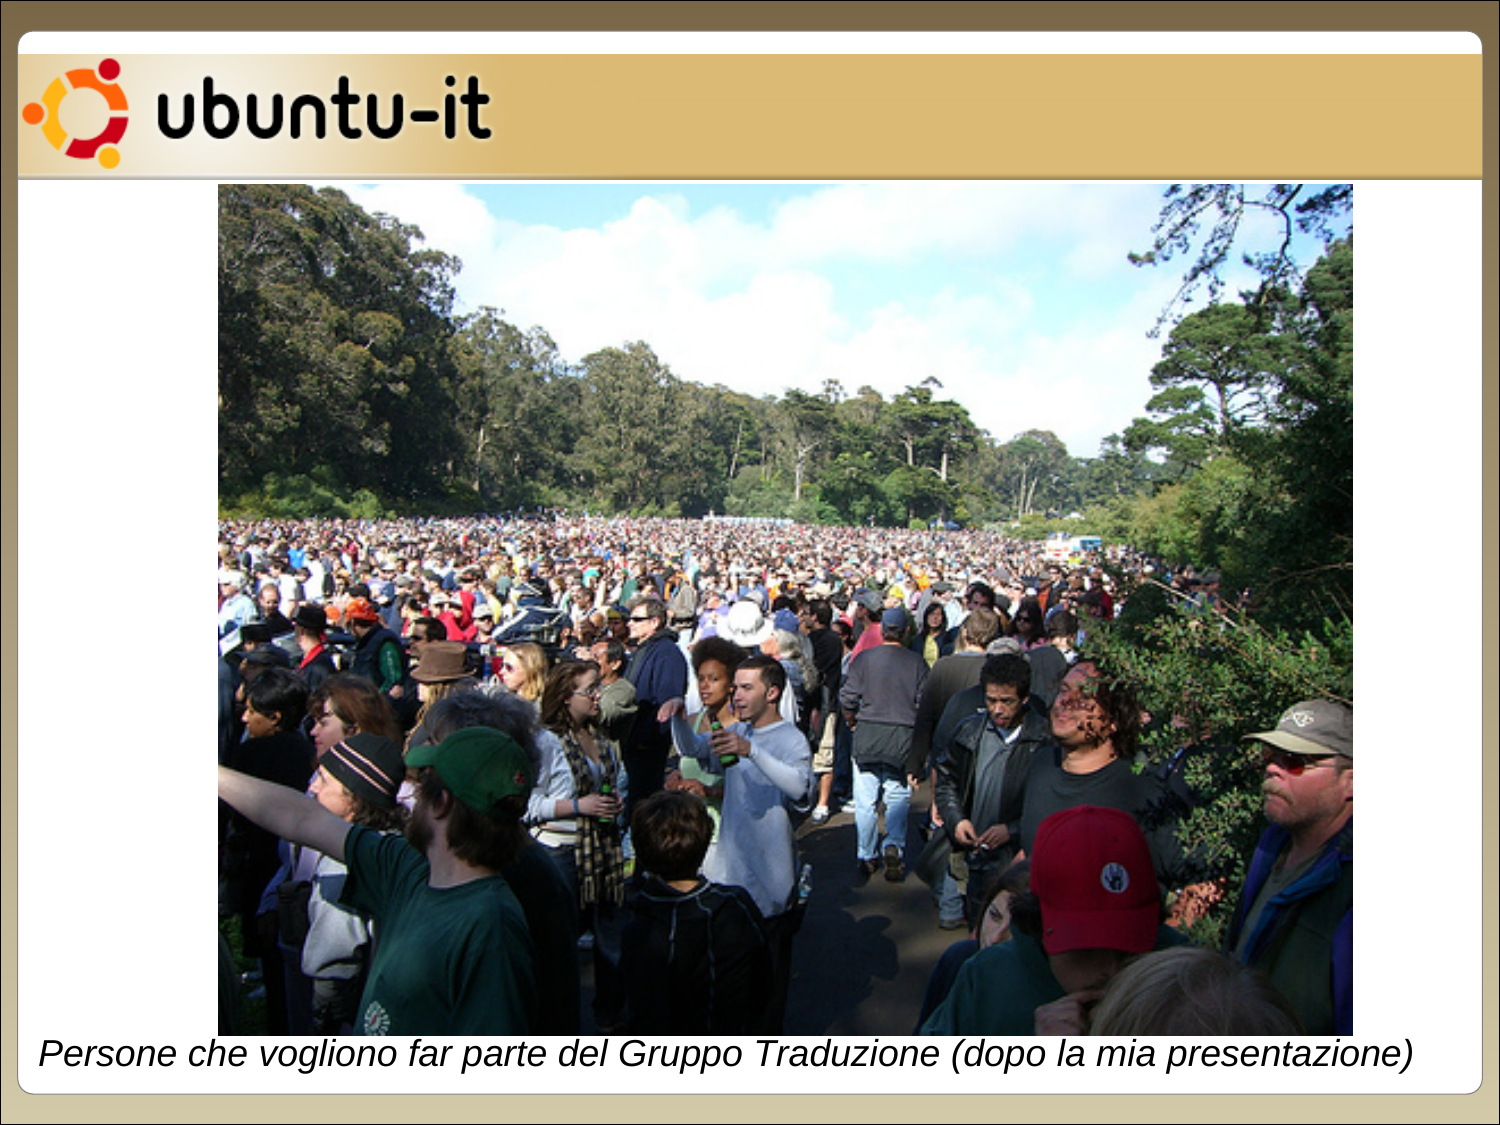

# Persone che vogliono far parte del Gruppo Traduzione (dopo la mia presentazione)